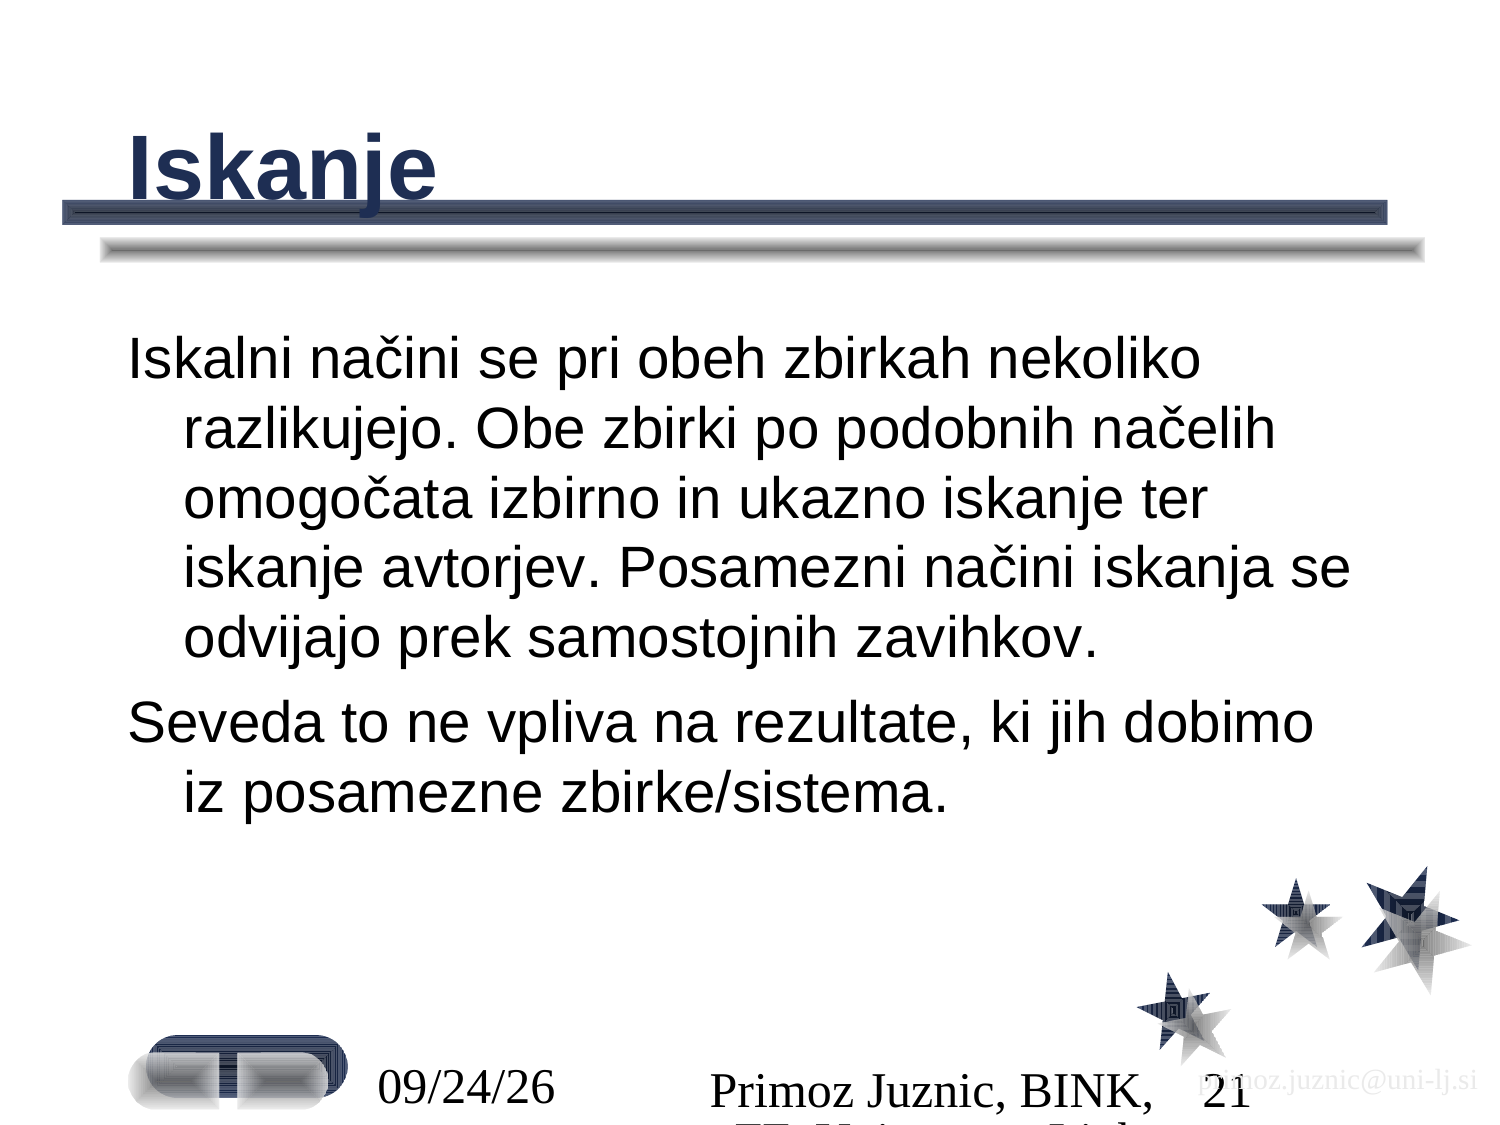

# Iskanje
Iskalni načini se pri obeh zbirkah nekoliko razlikujejo. Obe zbirki po podobnih načelih omogočata izbirno in ukazno iskanje ter iskanje avtorjev. Posamezni načini iskanja se odvijajo prek samostojnih zavihkov.
Seveda to ne vpliva na rezultate, ki jih dobimo iz posamezne zbirke/sistema.
Primoz Juznic, BINK, FF, Univerza v Ljubljani
21